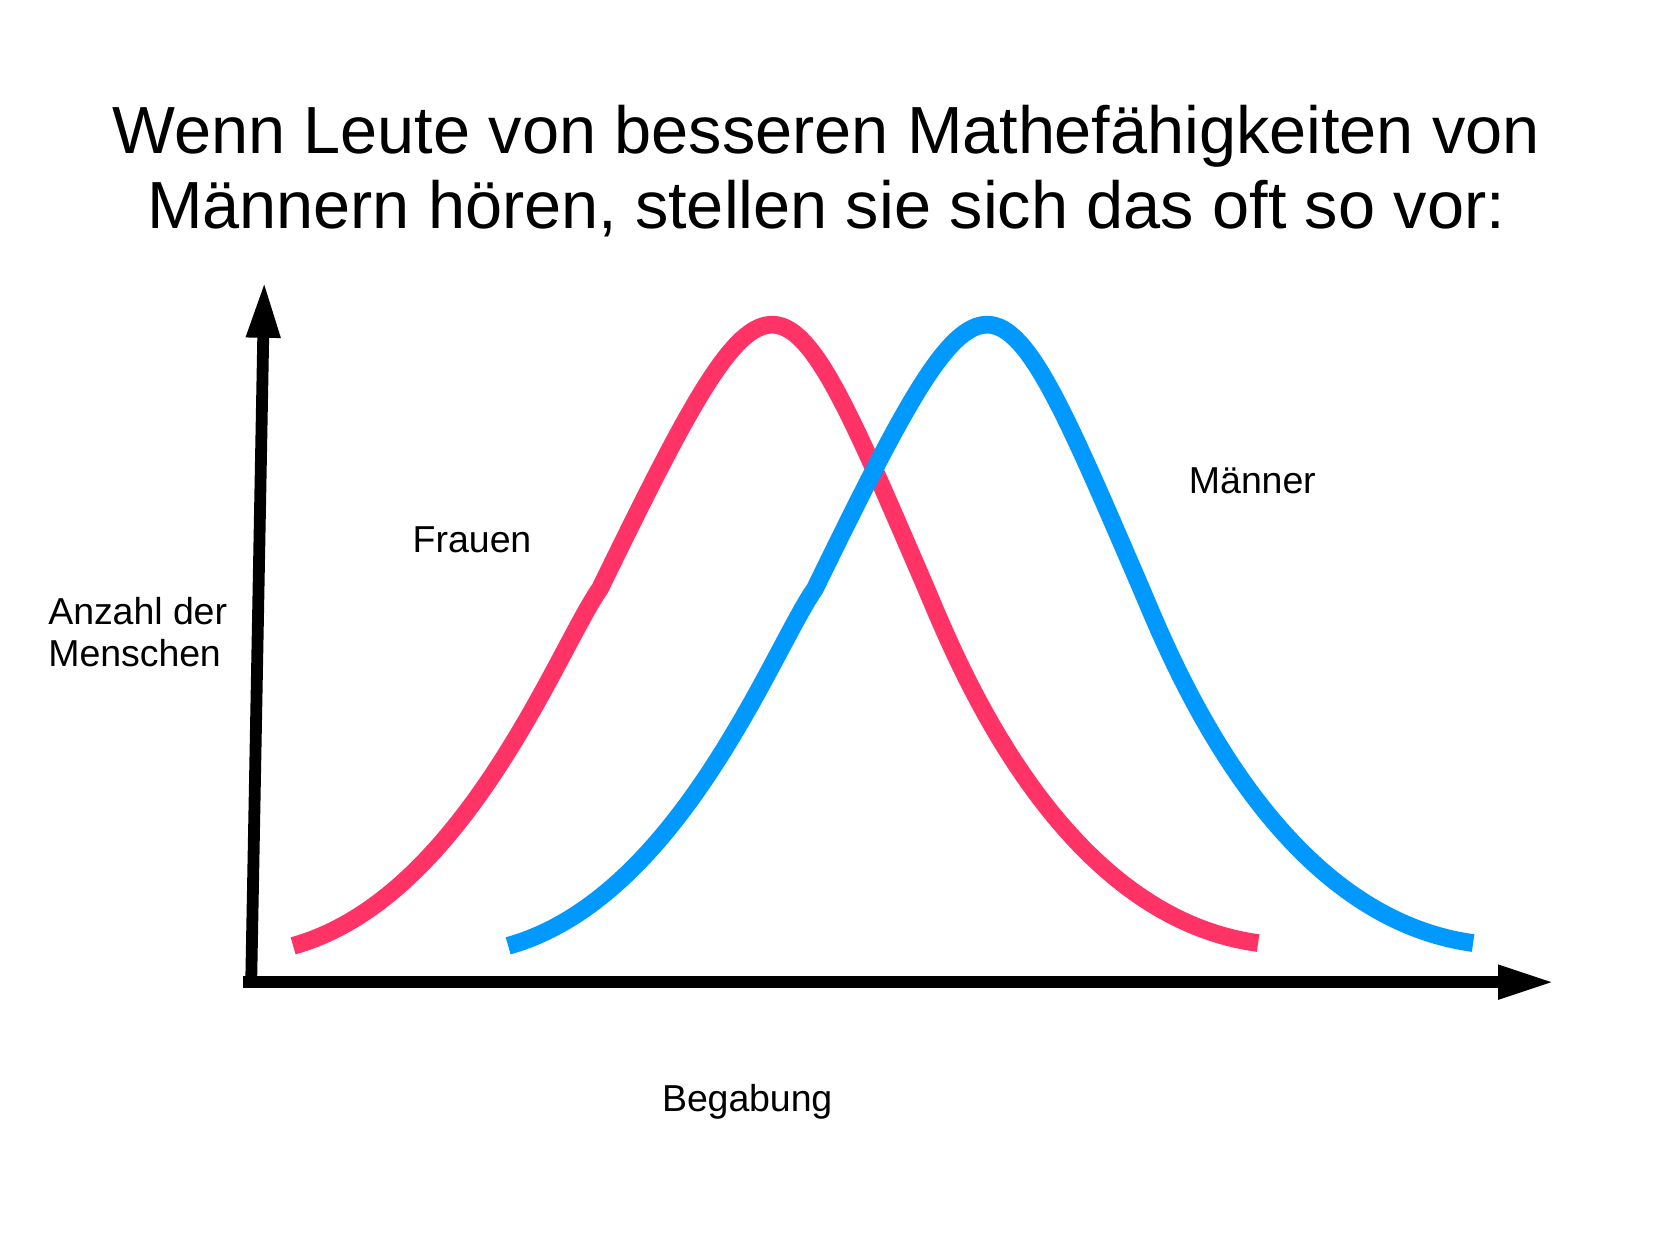

# Wenn Leute von besseren Mathefähigkeiten von Männern hören, stellen sie sich das oft so vor:
Männer
Frauen
Anzahl der
Menschen
Begabung